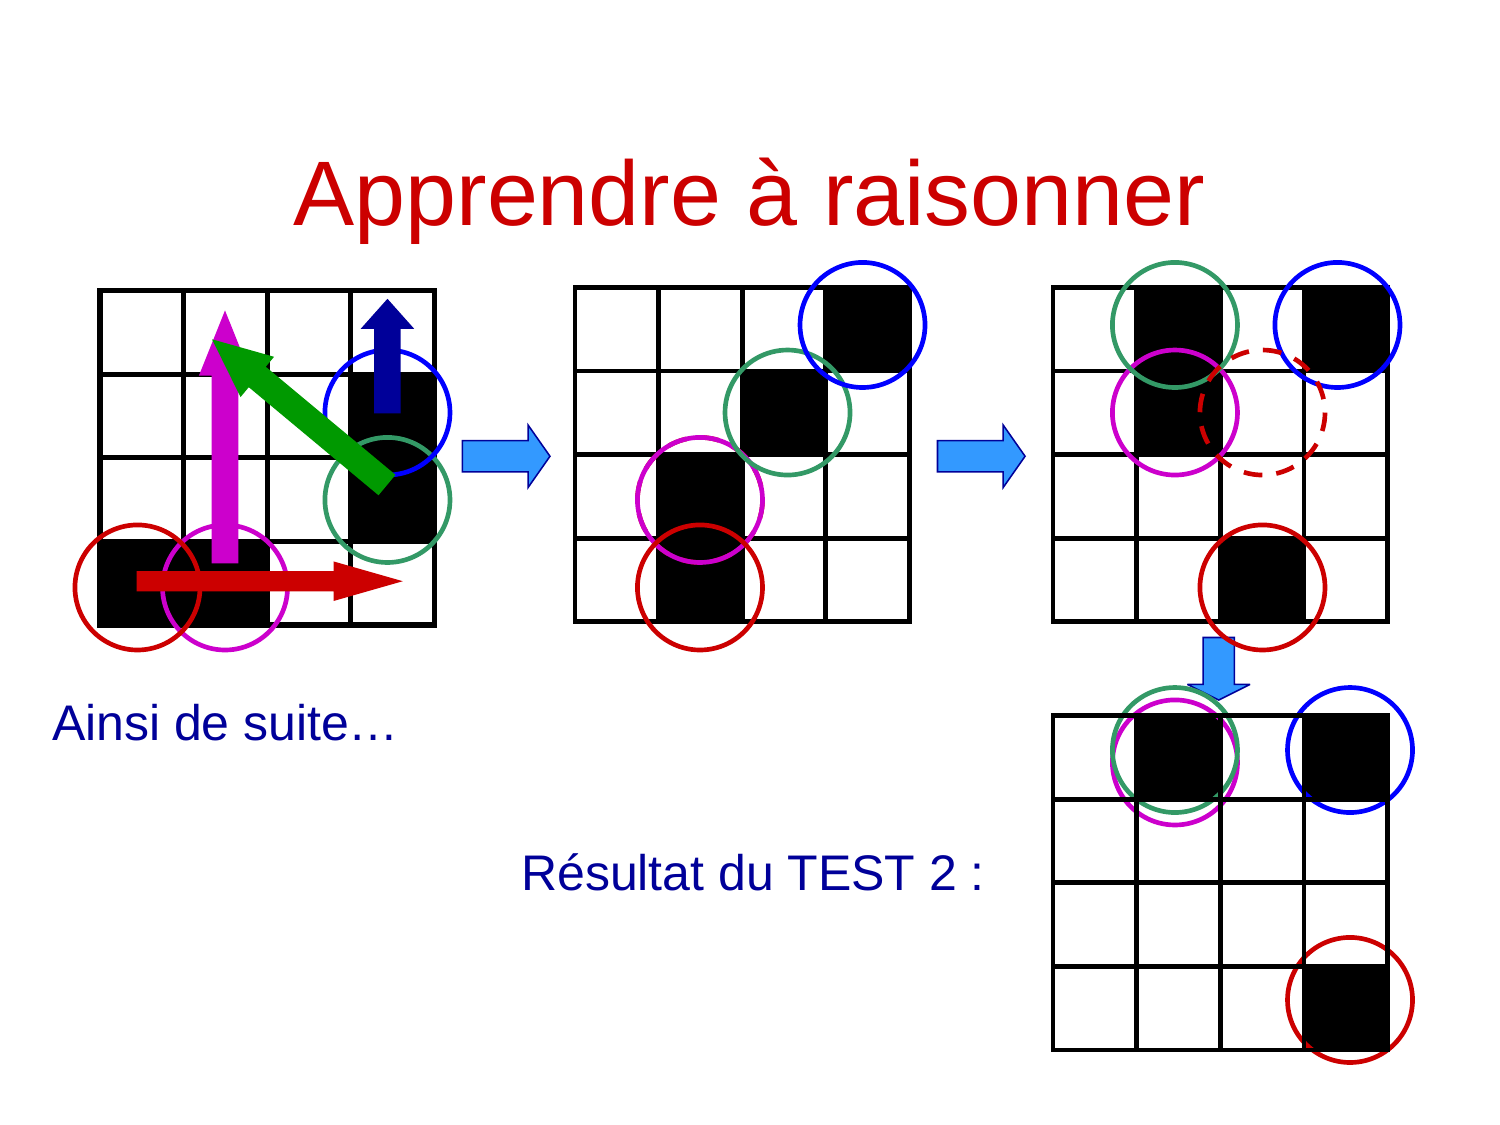

# Apprendre à raisonner
Hypothèse 1 : ce carré monte en diagonale
validation 1 : hypothèse fausse !
Hypothèse 2 : ce carré se déplace à droite
Validation 2 : hypothèse VRAIE
Conclusion 2 : on en déduit la place de ce carré sur la 4ème grille
Hypothèse 3 : ce carré monte
Ainsi de suite…
Résultat du TEST 2 :